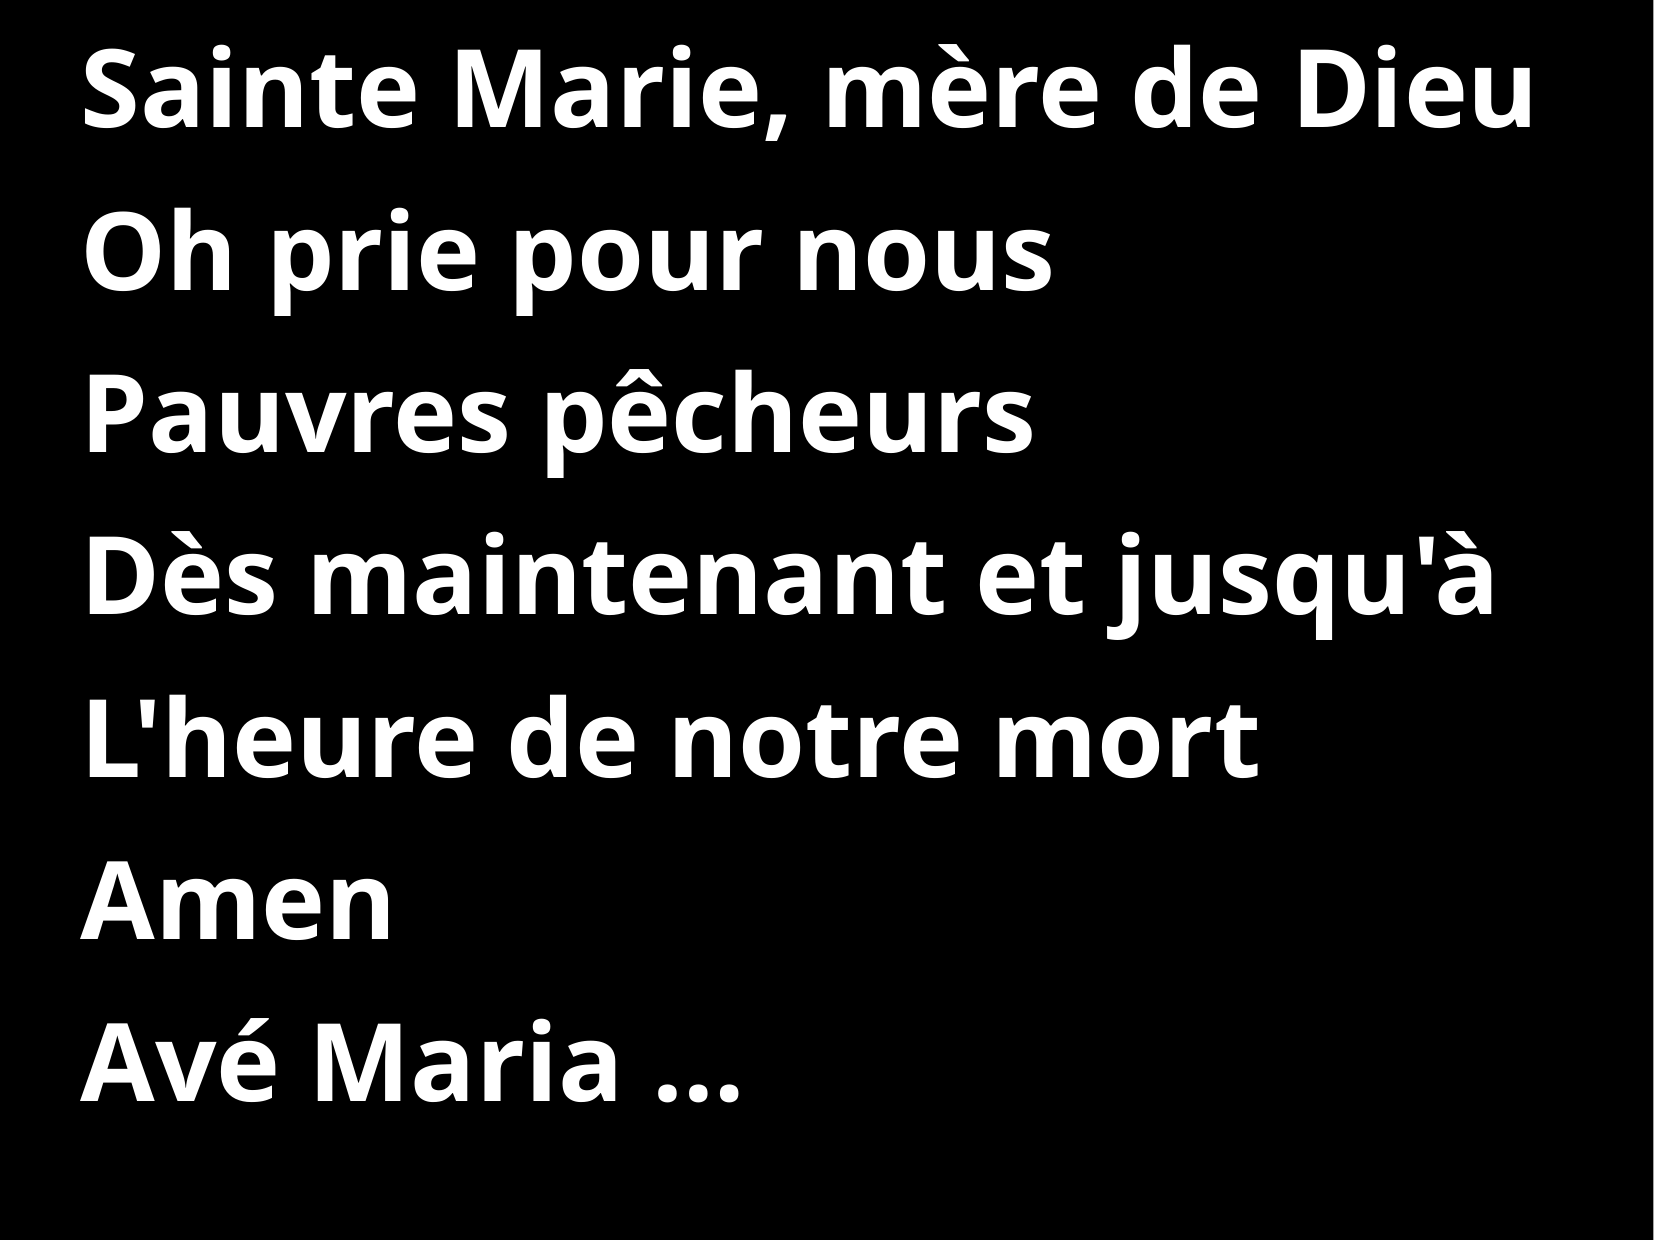

# Sainte Marie, mère de Dieu
Oh prie pour nous
Pauvres pêcheurs
Dès maintenant et jusqu'à
L'heure de notre mort
Amen
Avé Maria …